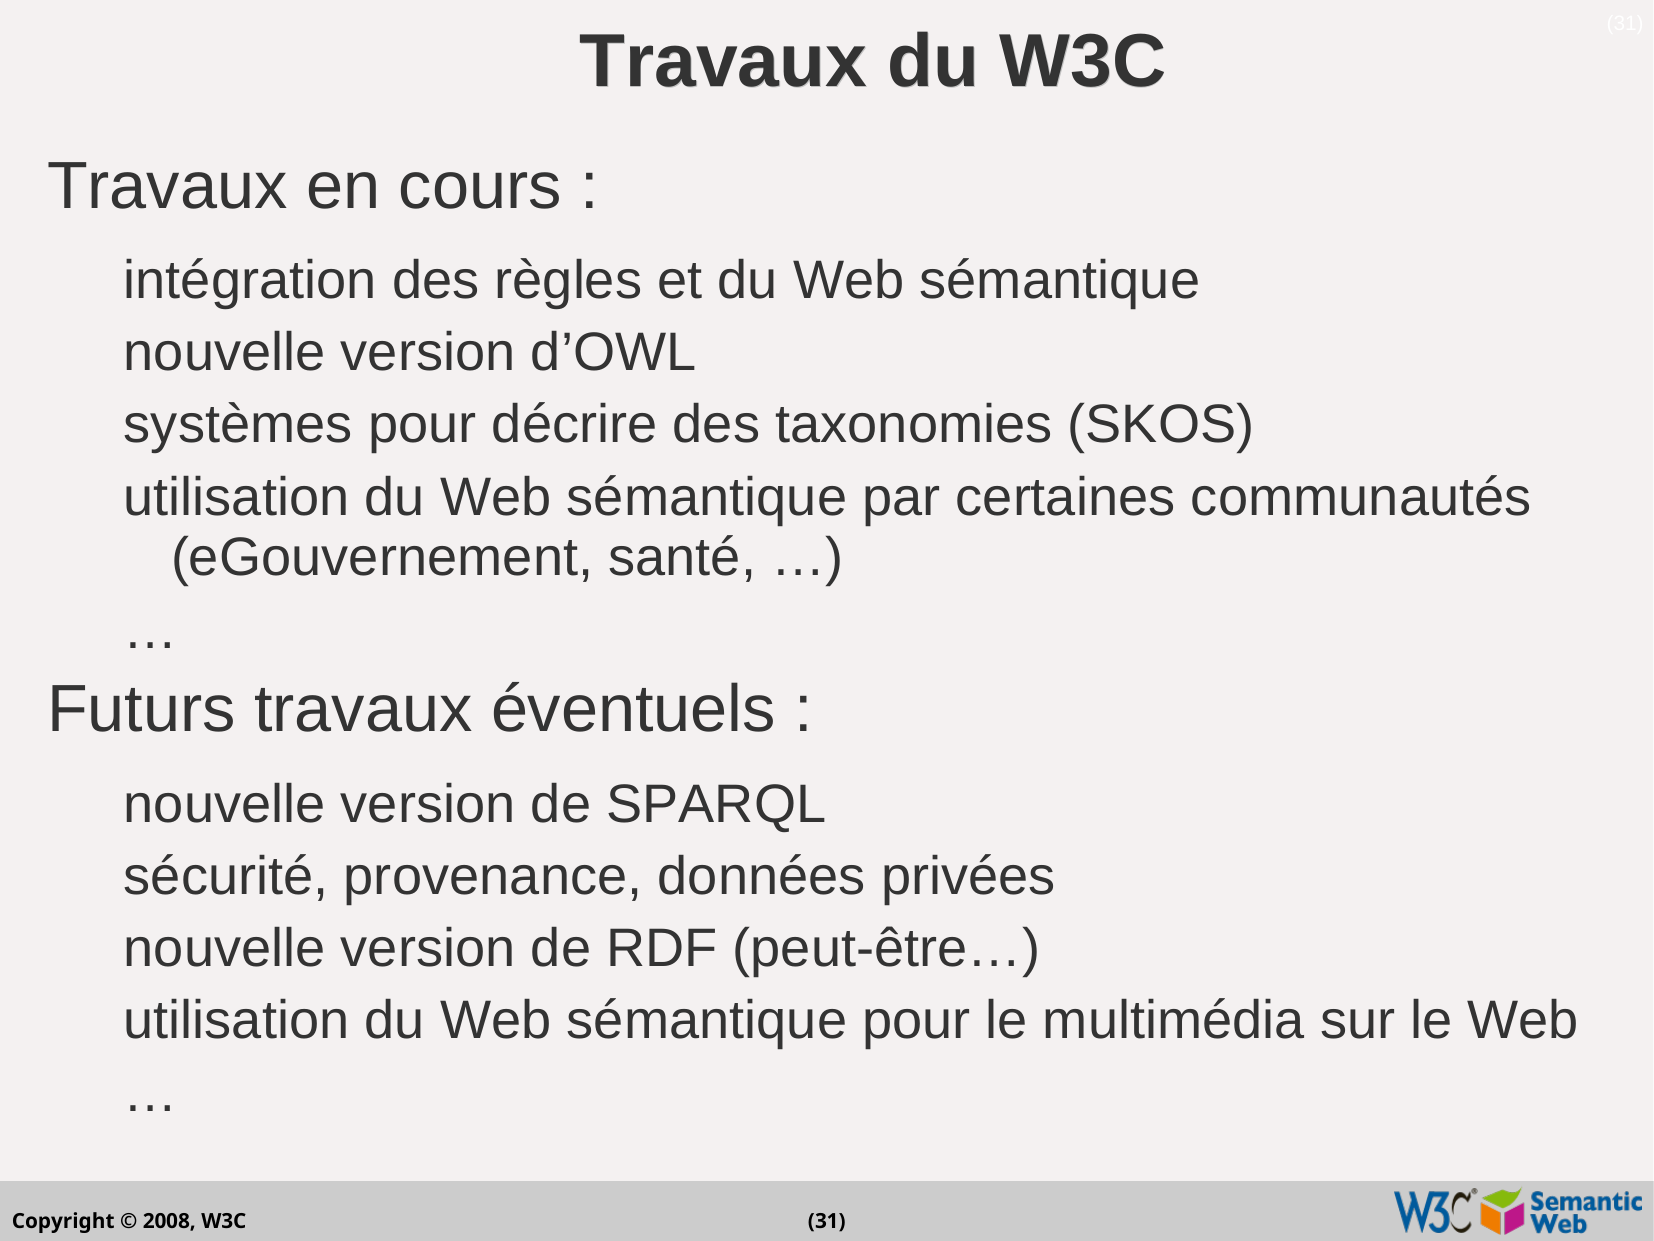

# Travaux du W3C
Travaux en cours :
intégration des règles et du Web sémantique
nouvelle version d’OWL
systèmes pour décrire des taxonomies (SKOS)
utilisation du Web sémantique par certaines communautés (eGouvernement, santé, …)
…
Futurs travaux éventuels :
nouvelle version de SPARQL
sécurité, provenance, données privées
nouvelle version de RDF (peut-être…)
utilisation du Web sémantique pour le multimédia sur le Web
…